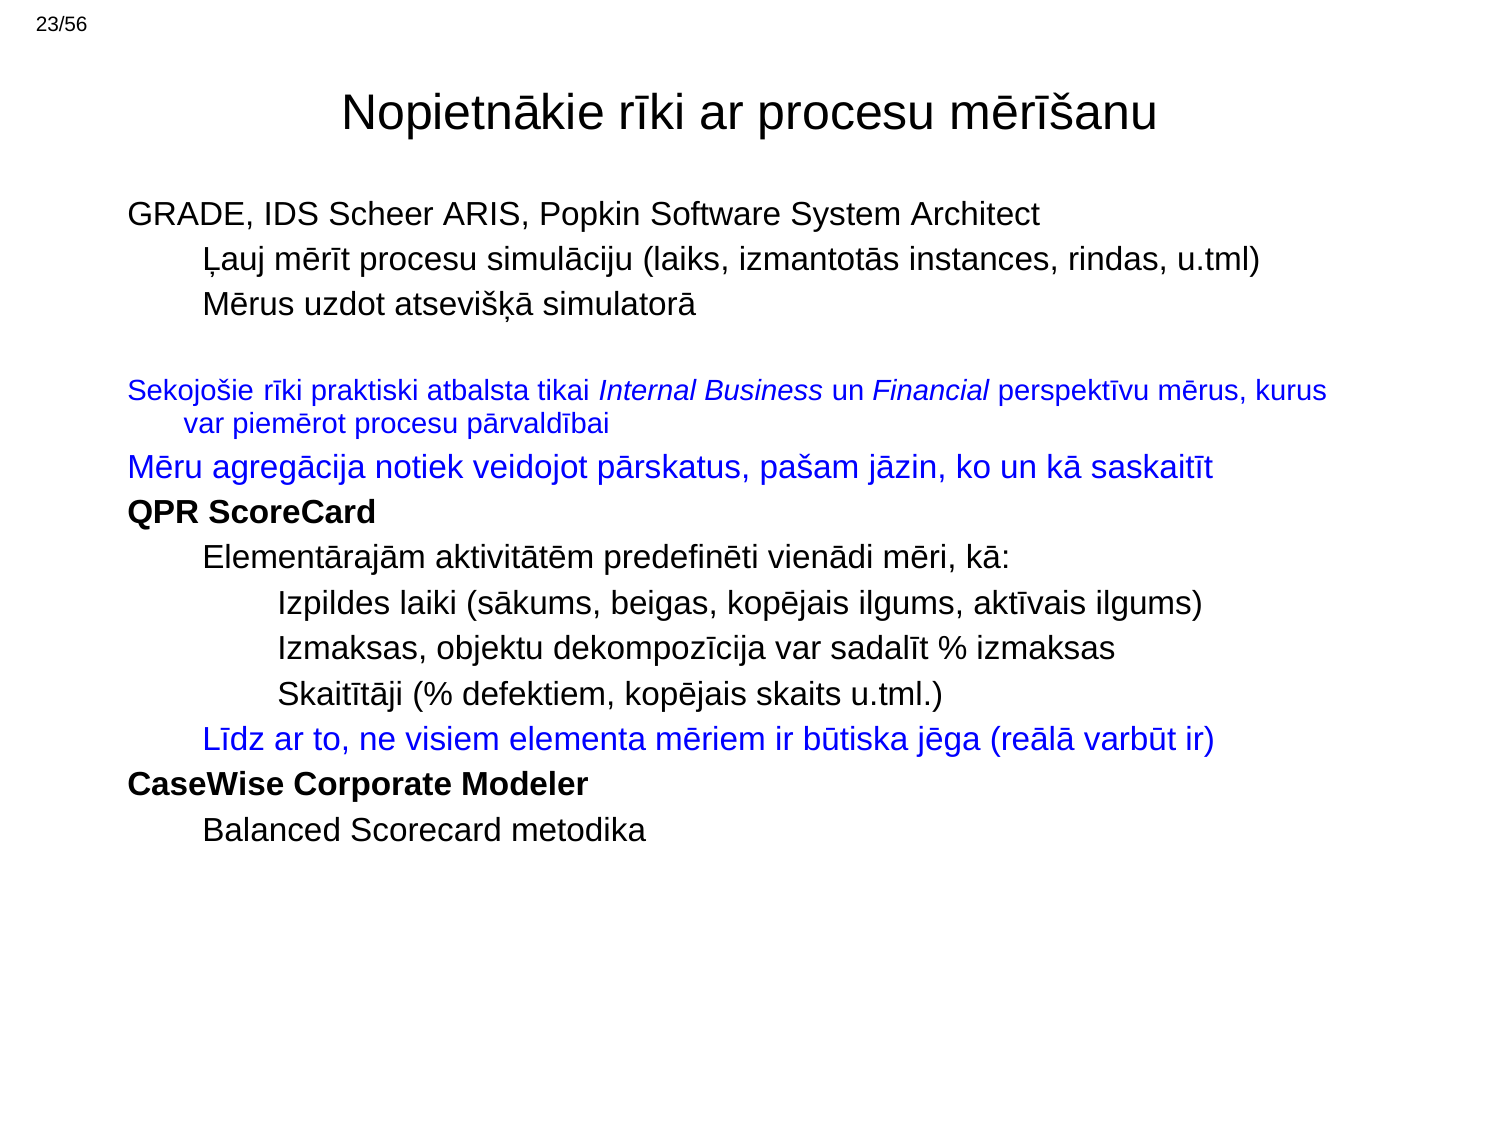

23
# Nopietnākie rīki ar procesu mērīšanu
GRADE, IDS Scheer ARIS, Popkin Software System Architect
Ļauj mērīt procesu simulāciju (laiks, izmantotās instances, rindas, u.tml)
Mērus uzdot atsevišķā simulatorā
Sekojošie rīki praktiski atbalsta tikai Internal Business un Financial perspektīvu mērus, kurus var piemērot procesu pārvaldībai
Mēru agregācija notiek veidojot pārskatus, pašam jāzin, ko un kā saskaitīt
QPR ScoreCard
Elementārajām aktivitātēm predefinēti vienādi mēri, kā:
Izpildes laiki (sākums, beigas, kopējais ilgums, aktīvais ilgums)
Izmaksas, objektu dekompozīcija var sadalīt % izmaksas
Skaitītāji (% defektiem, kopējais skaits u.tml.)
Līdz ar to, ne visiem elementa mēriem ir būtiska jēga (reālā varbūt ir)
CaseWise Corporate Modeler
Balanced Scorecard metodika